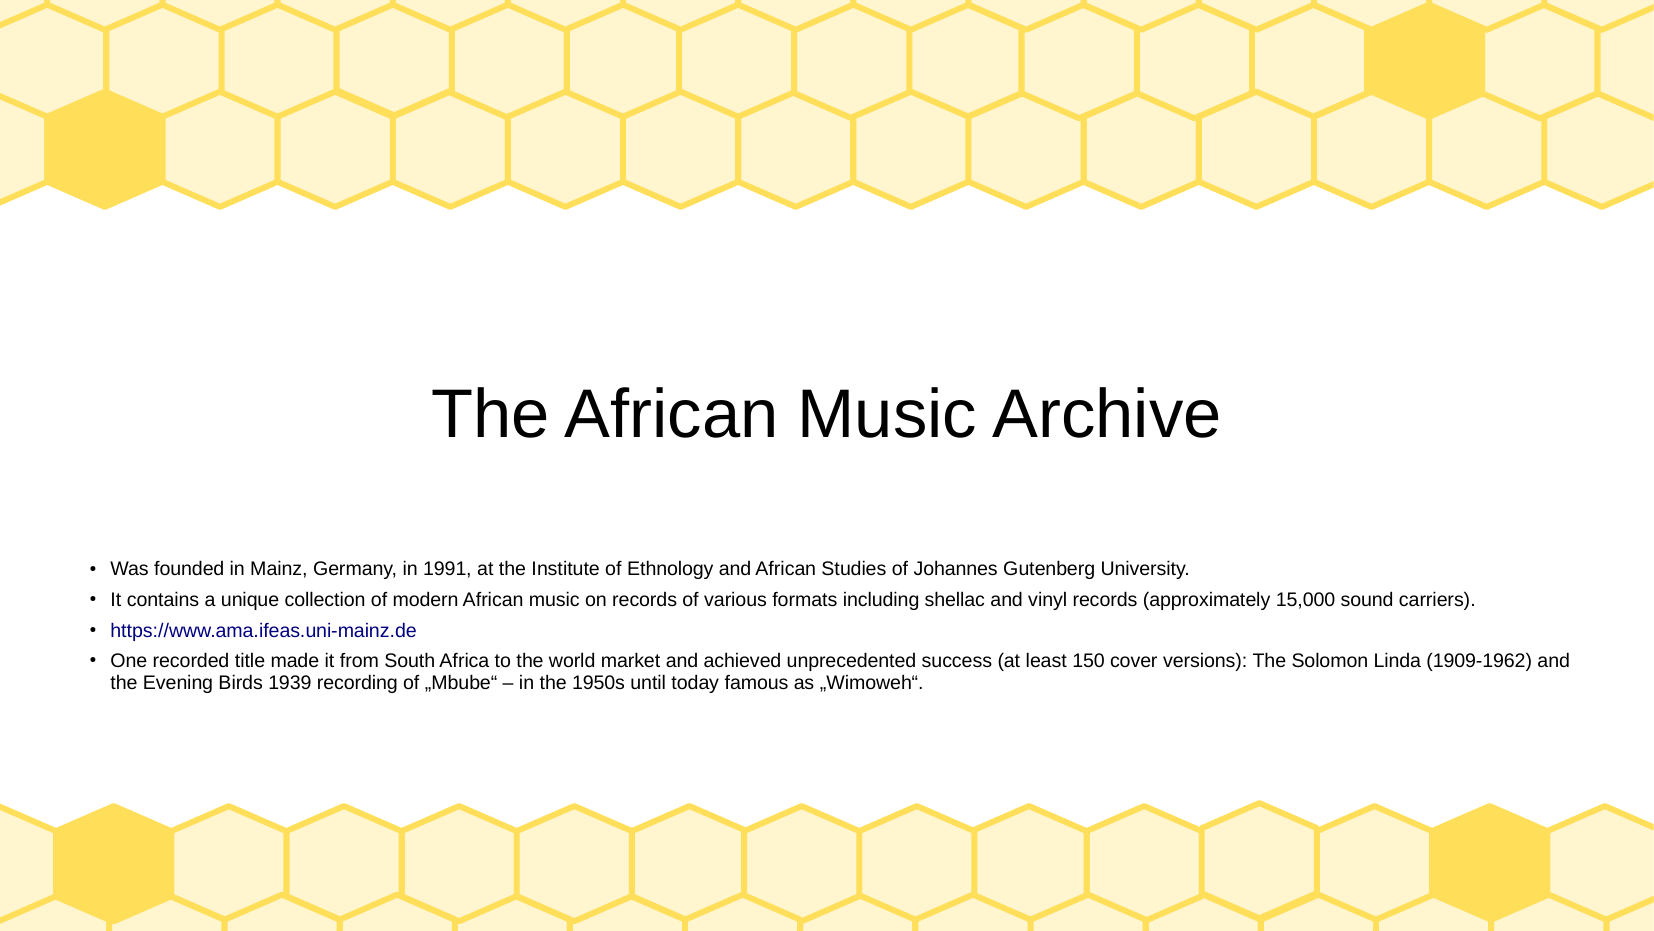

# The African Music Archive
Was founded in Mainz, Germany, in 1991, at the Institute of Ethnology and African Studies of Johannes Gutenberg University.
It contains a unique collection of modern African music on records of various formats including shellac and vinyl records (approximately 15,000 sound carriers).
https://www.ama.ifeas.uni-mainz.de
One recorded title made it from South Africa to the world market and achieved unprecedented success (at least 150 cover versions): The Solomon Linda (1909-1962) and the Evening Birds 1939 recording of „Mbube“ – in the 1950s until today famous as „Wimoweh“.